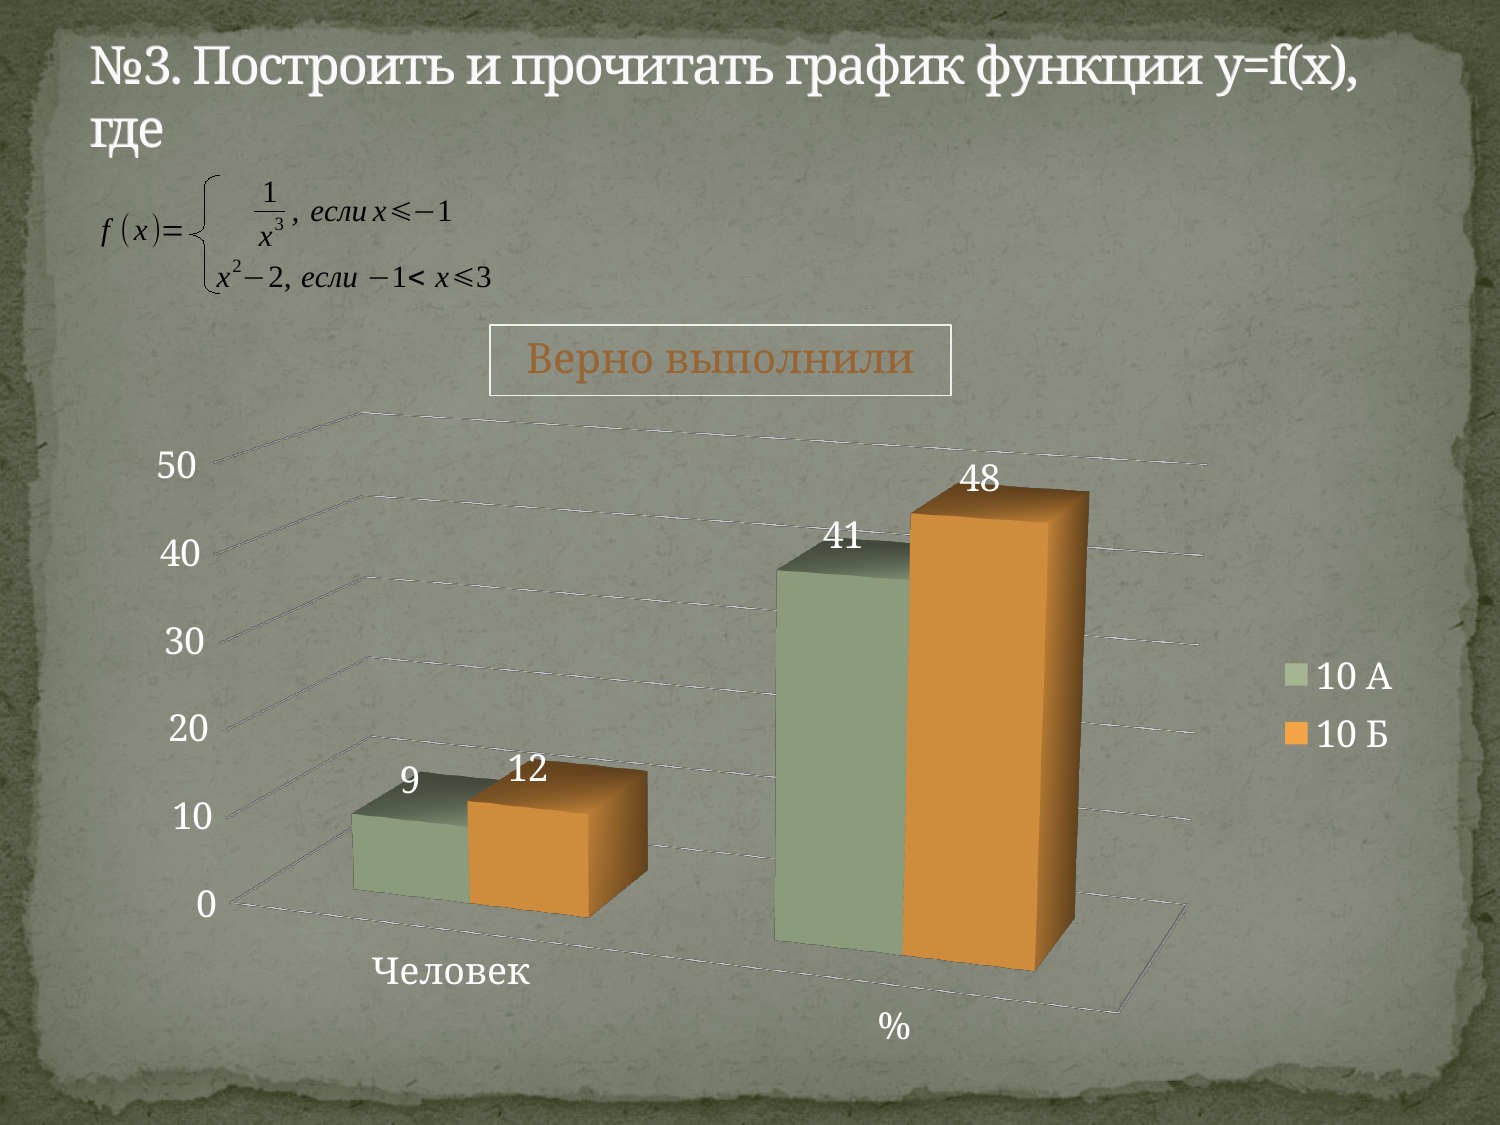

# №3. Построить и прочитать график функции y=f(x), где
Верно выполнили
[unsupported chart]